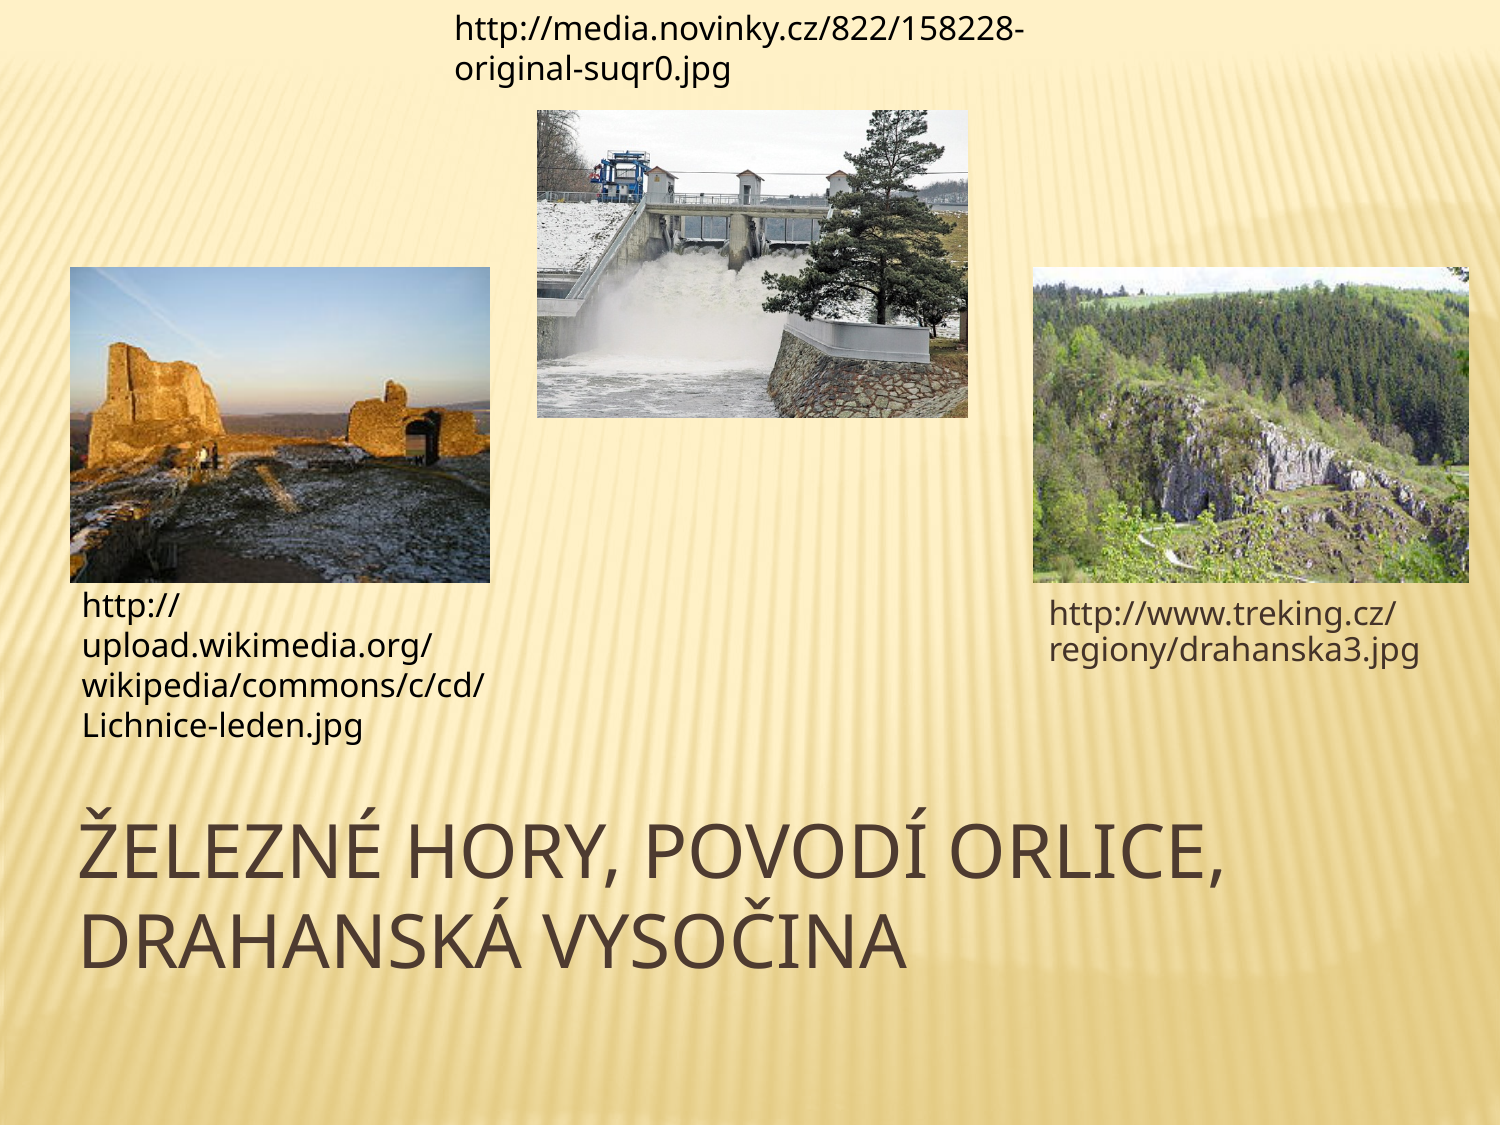

http://media.novinky.cz/822/158228-original-suqr0.jpg
http://upload.wikimedia.org/wikipedia/commons/c/cd/Lichnice-leden.jpg
http://www.treking.cz/regiony/drahanska3.jpg
# ŽELEZNÉ HORY, POVODÍ ORLICE, DRAHANSKÁ VYSOČINA